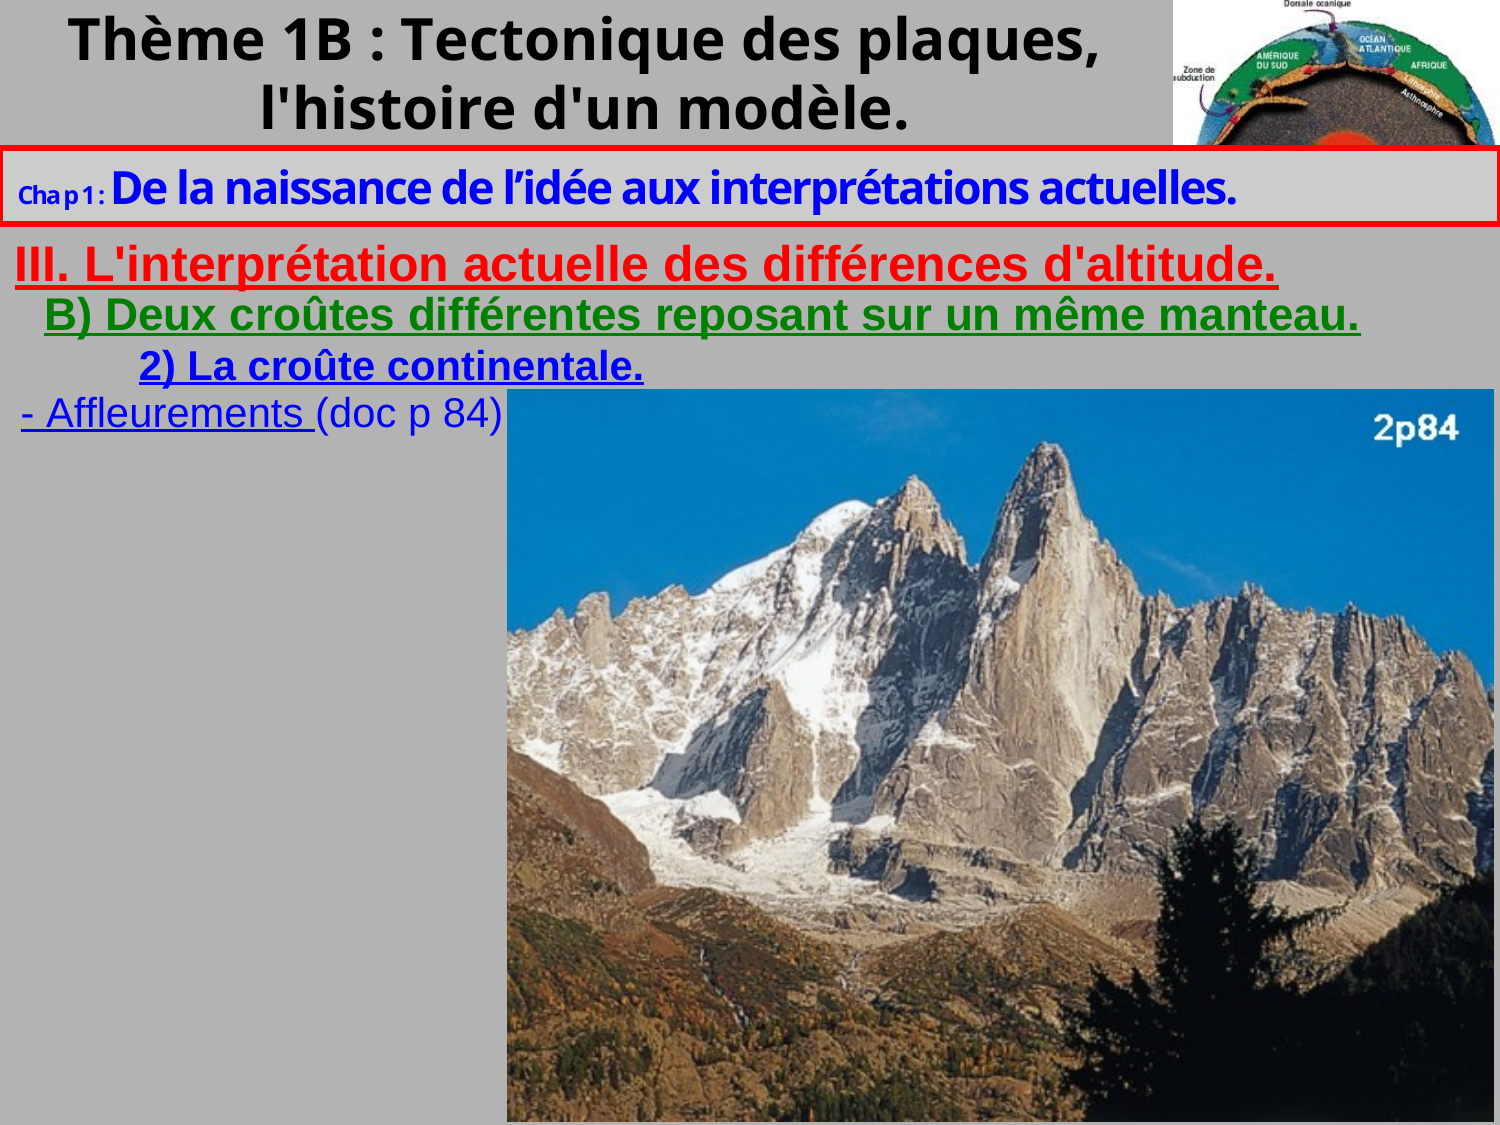

Thème 1B : Tectonique des plaques, l'histoire d'un modèle.
Cha p 1 : De la naissance de l’idée aux interprétations actuelles.
III. L'interprétation actuelle des différences d'altitude.
B) Deux croûtes différentes reposant sur un même manteau.
2) La croûte continentale.
- Affleurements (doc p 84)